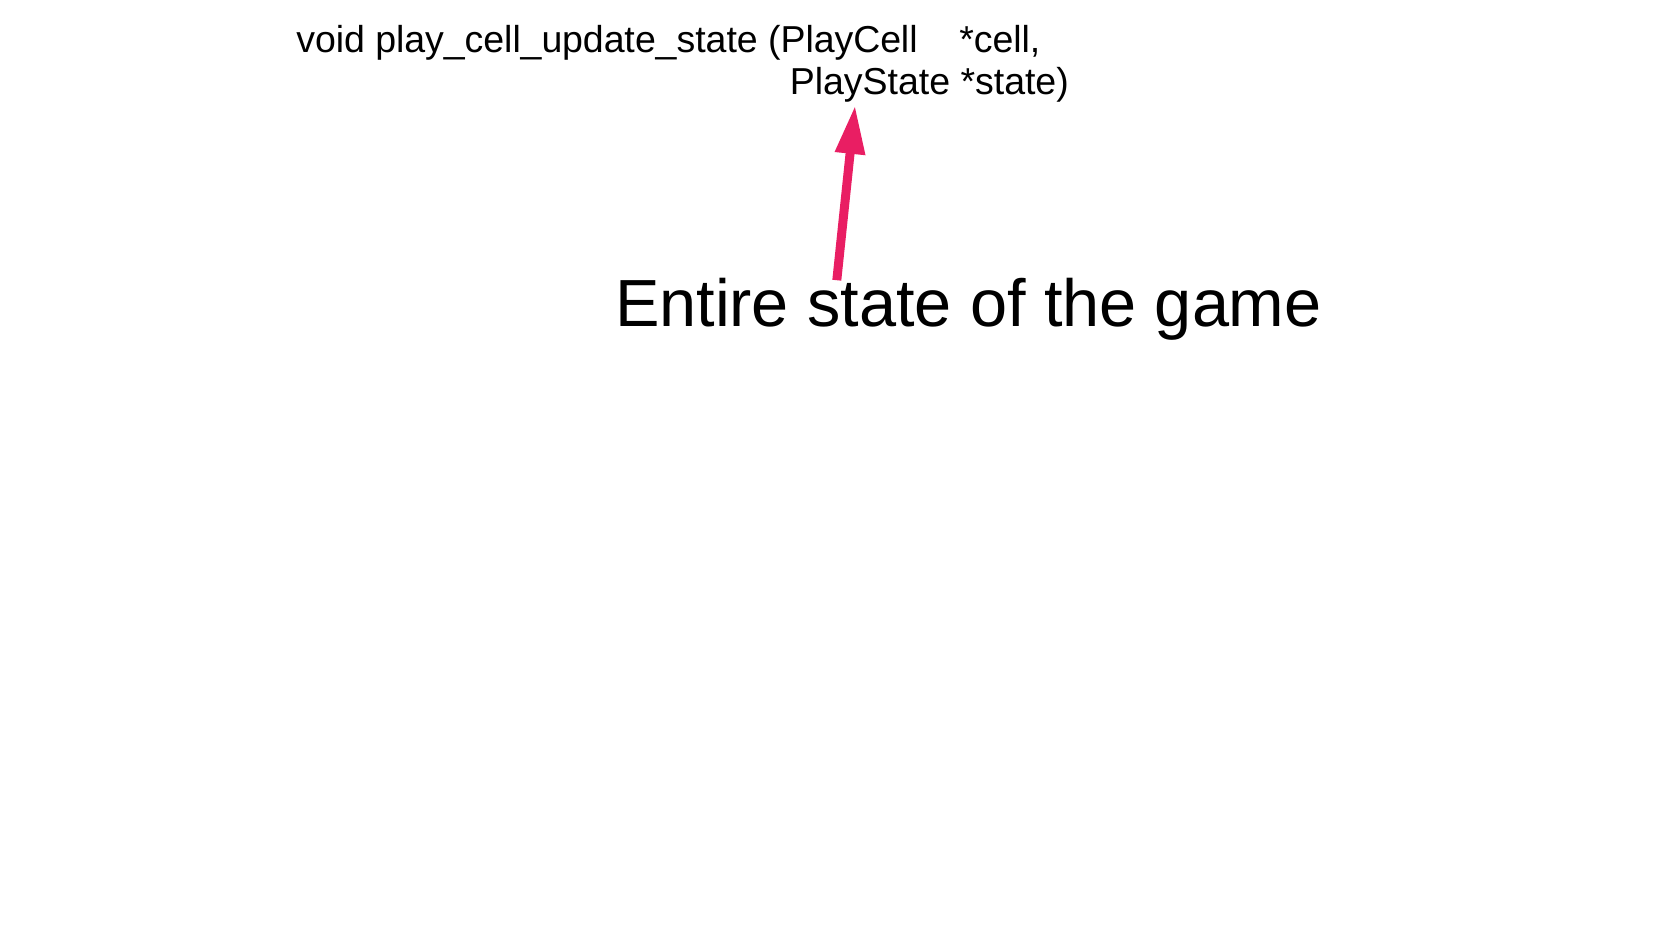

void play_cell_update_state (PlayCell *cell,
 PlayState *state)
Entire state of the game